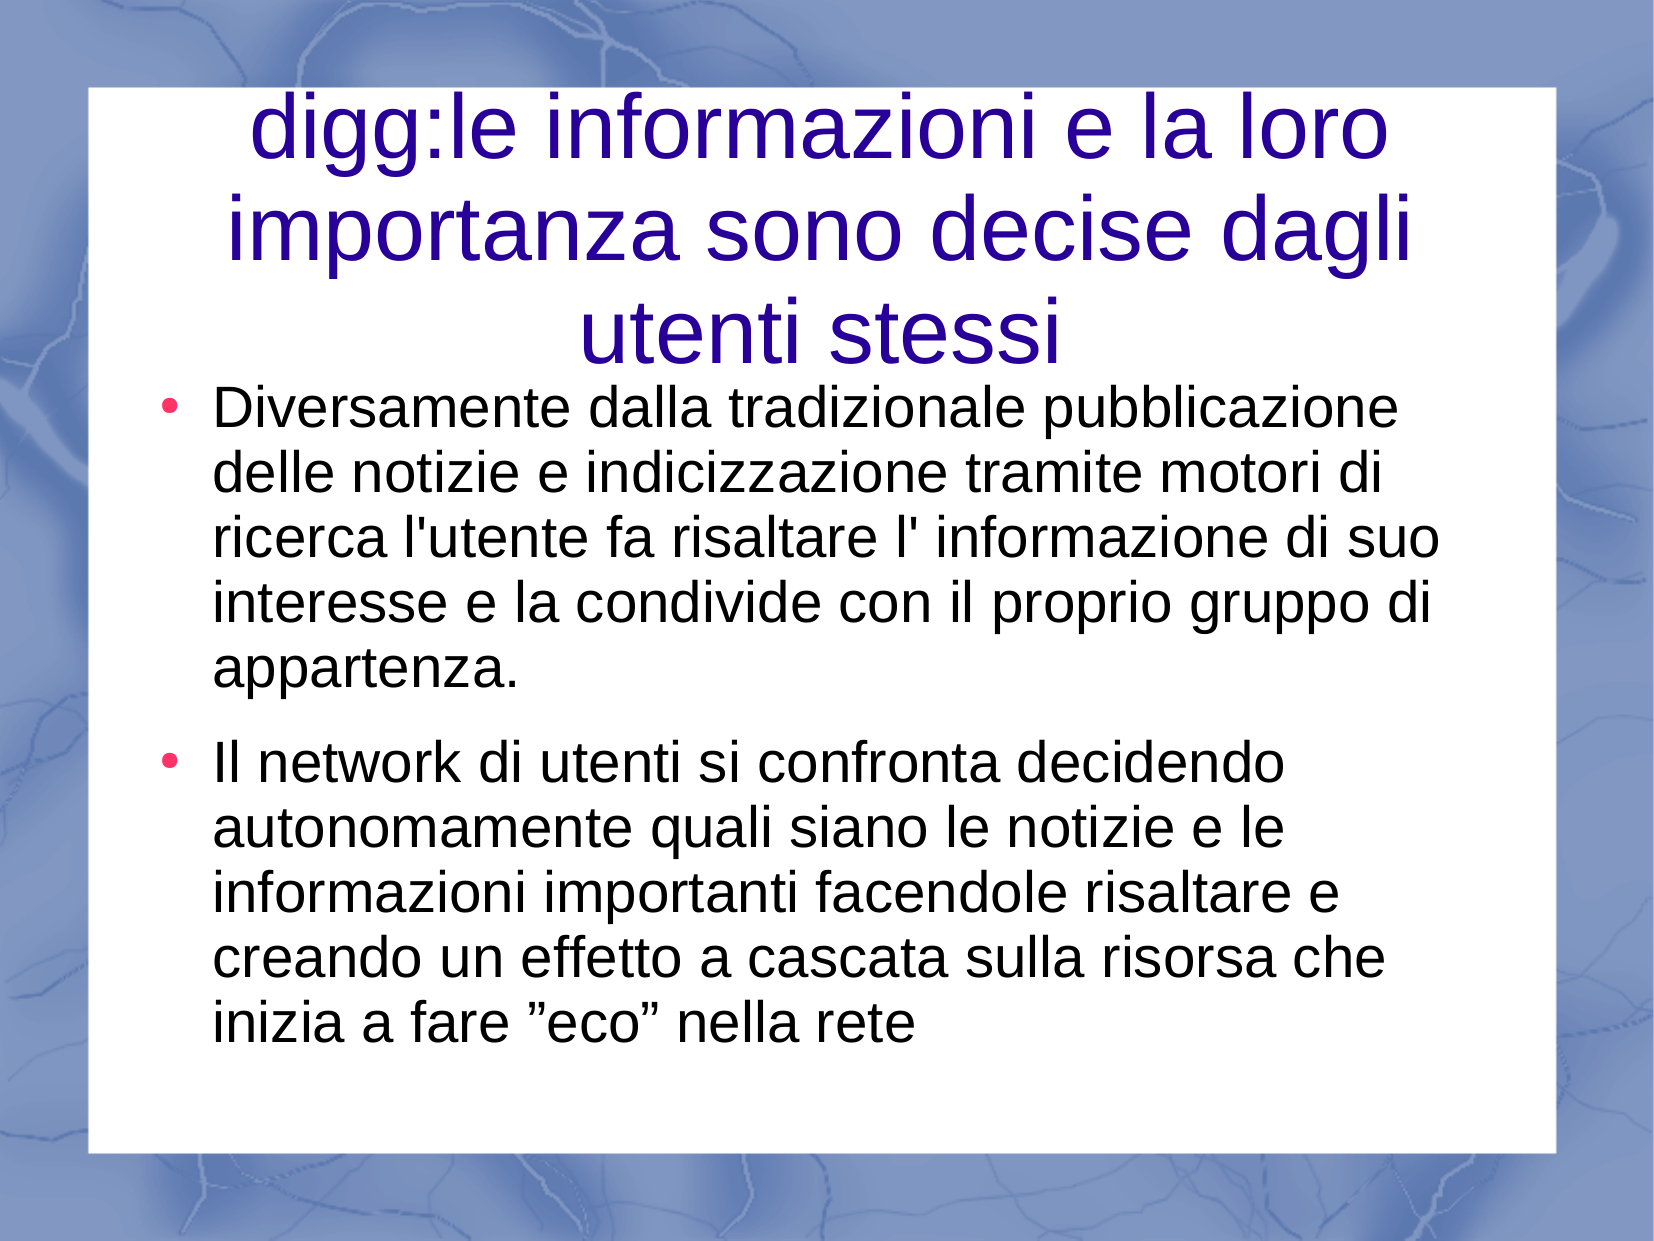

# digg:le informazioni e la loro importanza sono decise dagli utenti stessi
Diversamente dalla tradizionale pubblicazione delle notizie e indicizzazione tramite motori di ricerca l'utente fa risaltare l' informazione di suo interesse e la condivide con il proprio gruppo di appartenza.
Il network di utenti si confronta decidendo autonomamente quali siano le notizie e le informazioni importanti facendole risaltare e creando un effetto a cascata sulla risorsa che inizia a fare ”eco” nella rete